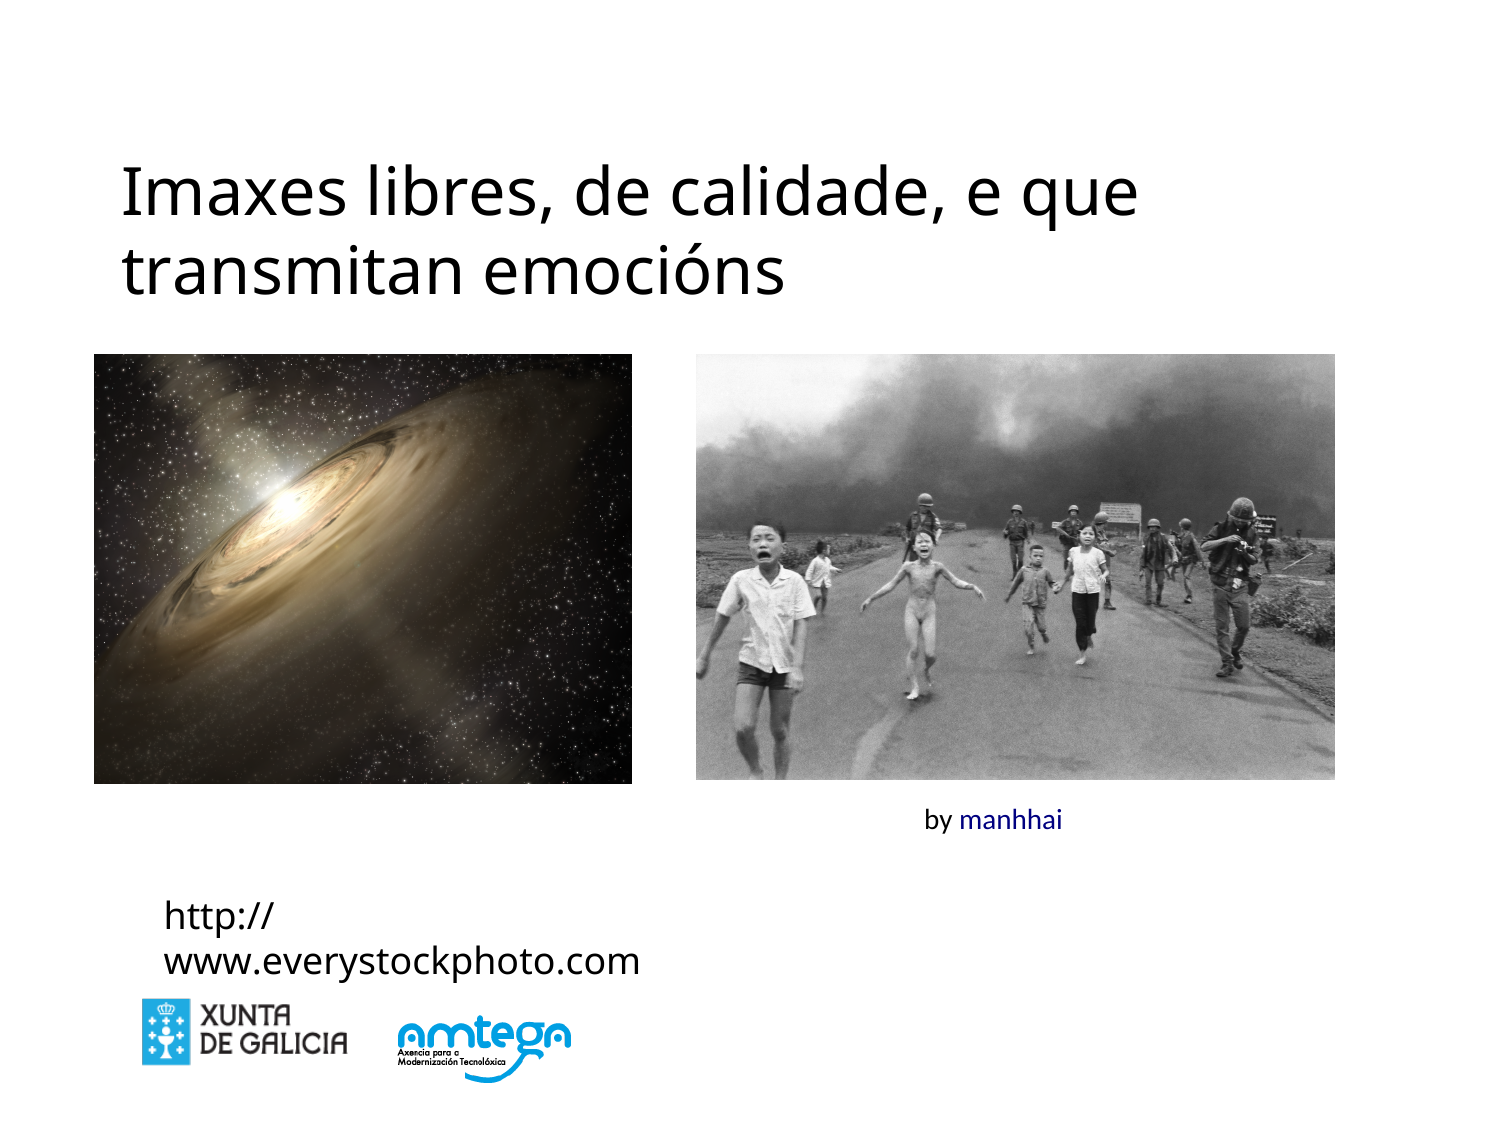

Imaxes libres, de calidade, e que transmitan emocións
by manhhai
http://www.everystockphoto.com